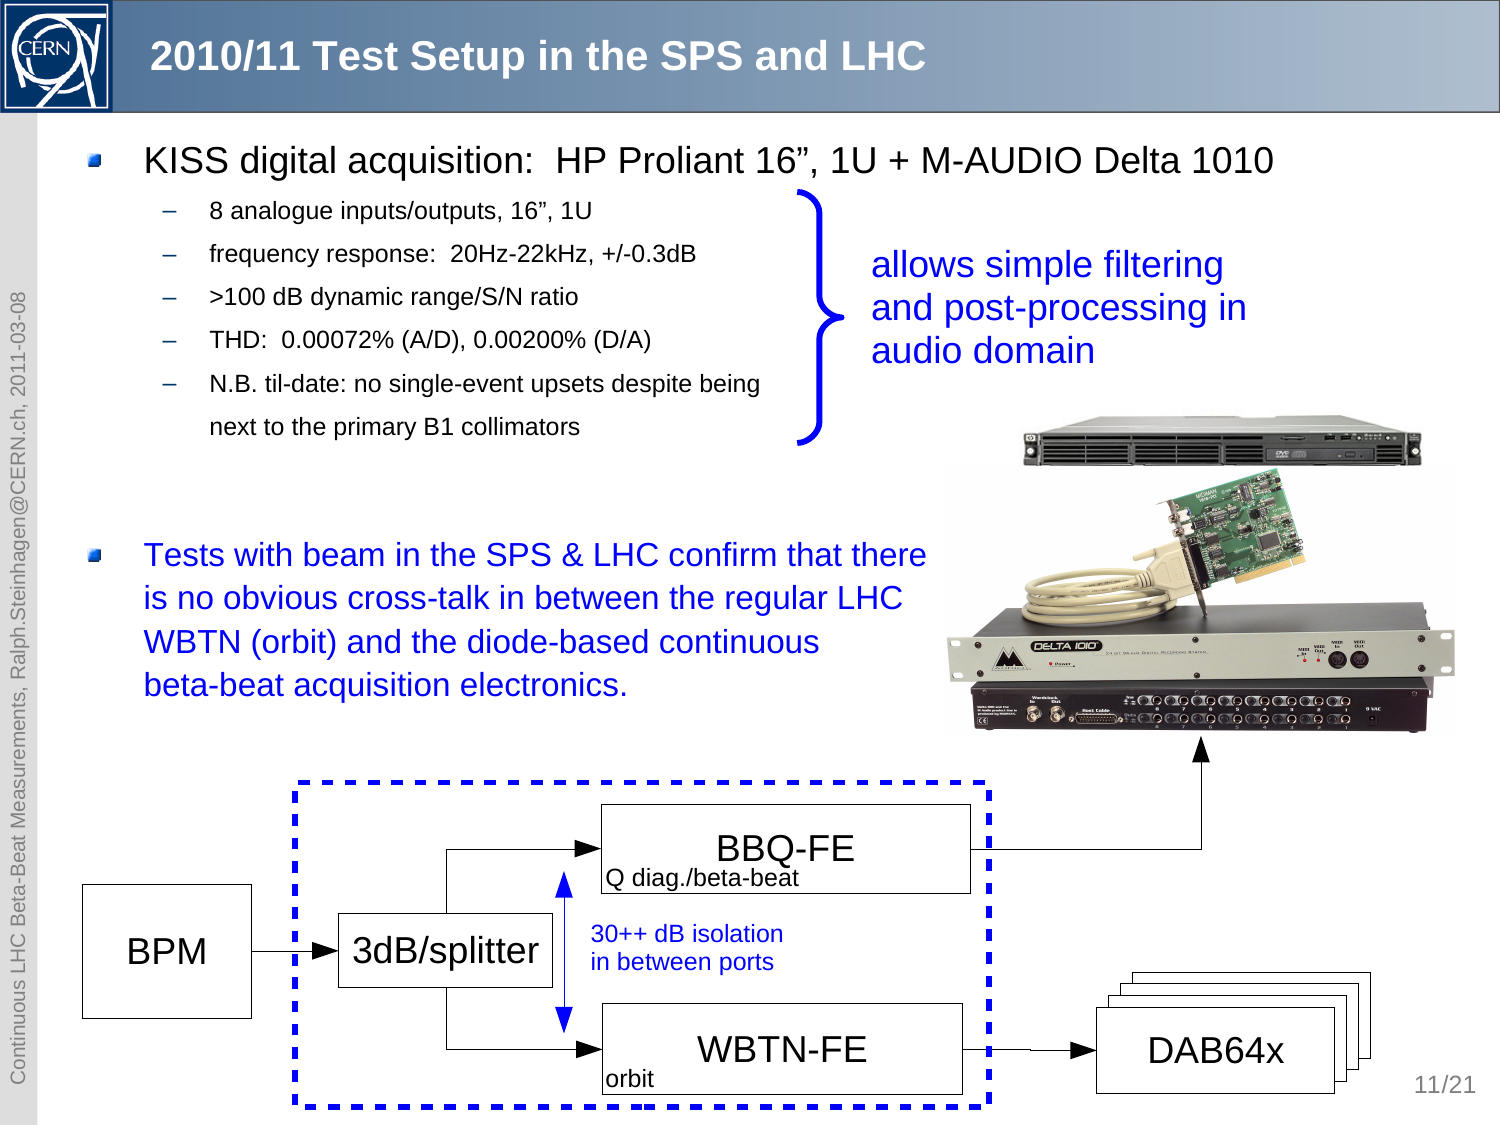

# 2010/11 Test Setup in the SPS and LHC
KISS digital acquisition: HP Proliant 16”, 1U + M-AUDIO Delta 1010
8 analogue inputs/outputs, 16”, 1U
frequency response: 20Hz-22kHz, +/-0.3dB
>100 dB dynamic range/S/N ratio
THD: 0.00072% (A/D), 0.00200% (D/A)
N.B. til-date: no single-event upsets despite being 					next to the primary B1 collimators
Tests with beam in the SPS & LHC confirm that there 				is no obvious cross-talk in between the regular LHC 				WBTN (orbit) and the diode-based continuous 					beta-beat acquisition electronics.
allows simple filtering and post-processing in audio domain
BBQ-FE
Q diag./beta-beat
BPM
30++ dB isolation
in between ports
3dB/splitter
DAB64x
DAB64x
DAB64x
WBTN-FE
DAB64x
orbit